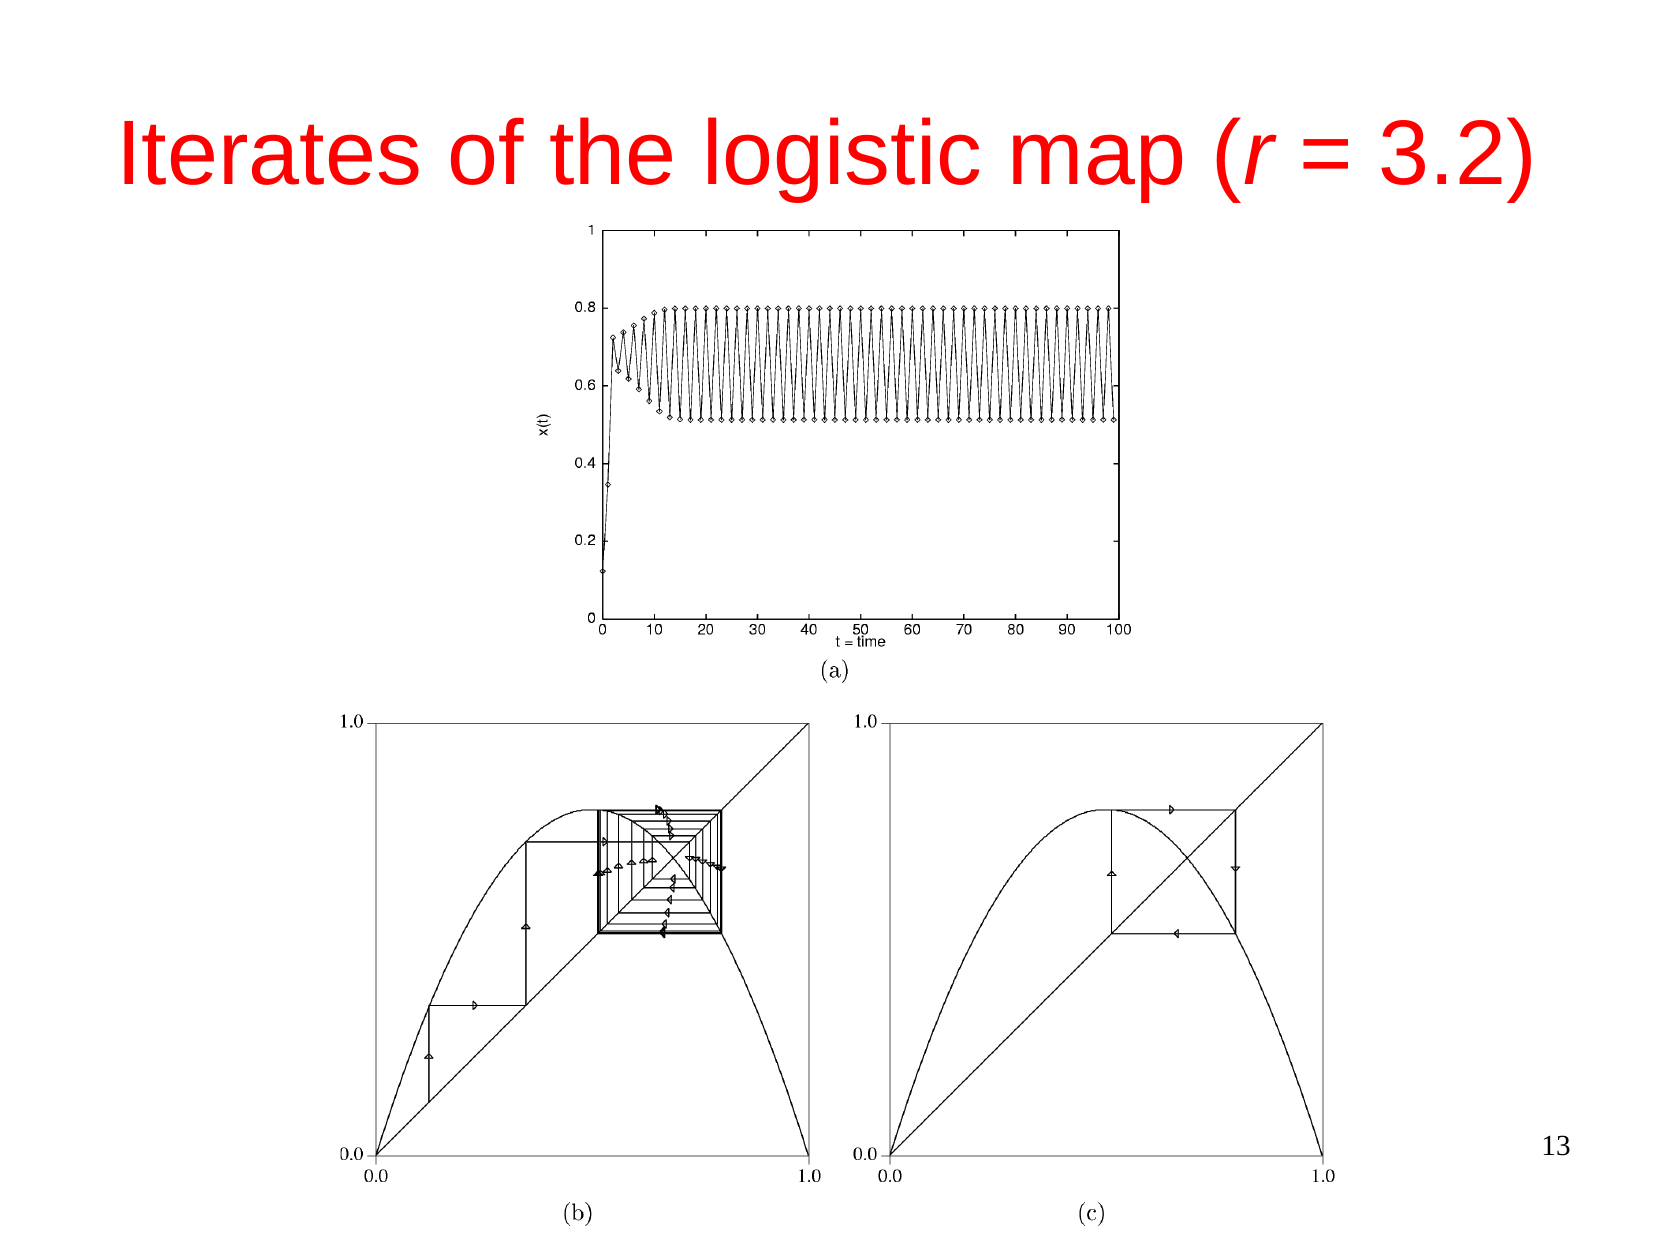

# Iterates of the logistic map (r = 3.2)
Complex Systems
13